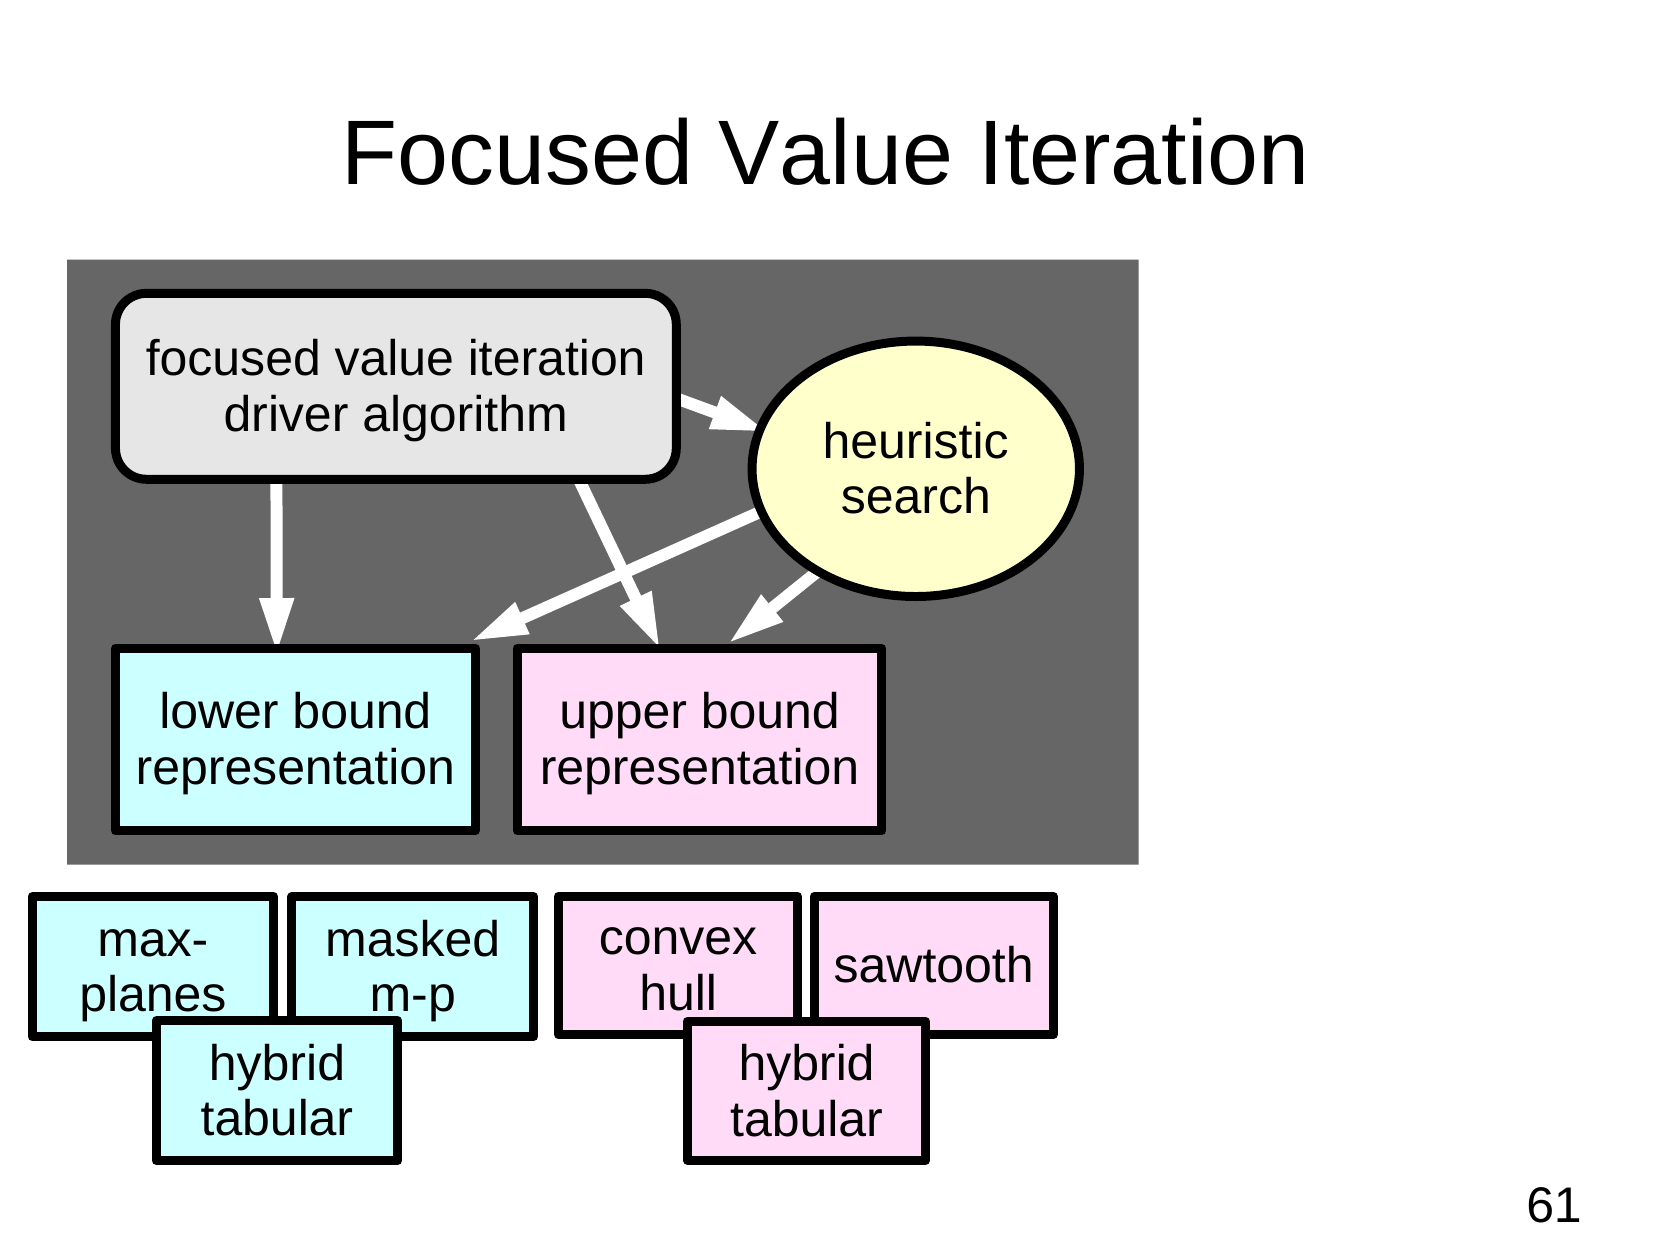

# Focused Value Iteration
focused value iteration
driver algorithm
heuristic
search
lower bound
representation
upper bound
representation
convex
hull
sawtooth
max-
planes
masked
m-p
hybrid
tabular
hybrid
tabular